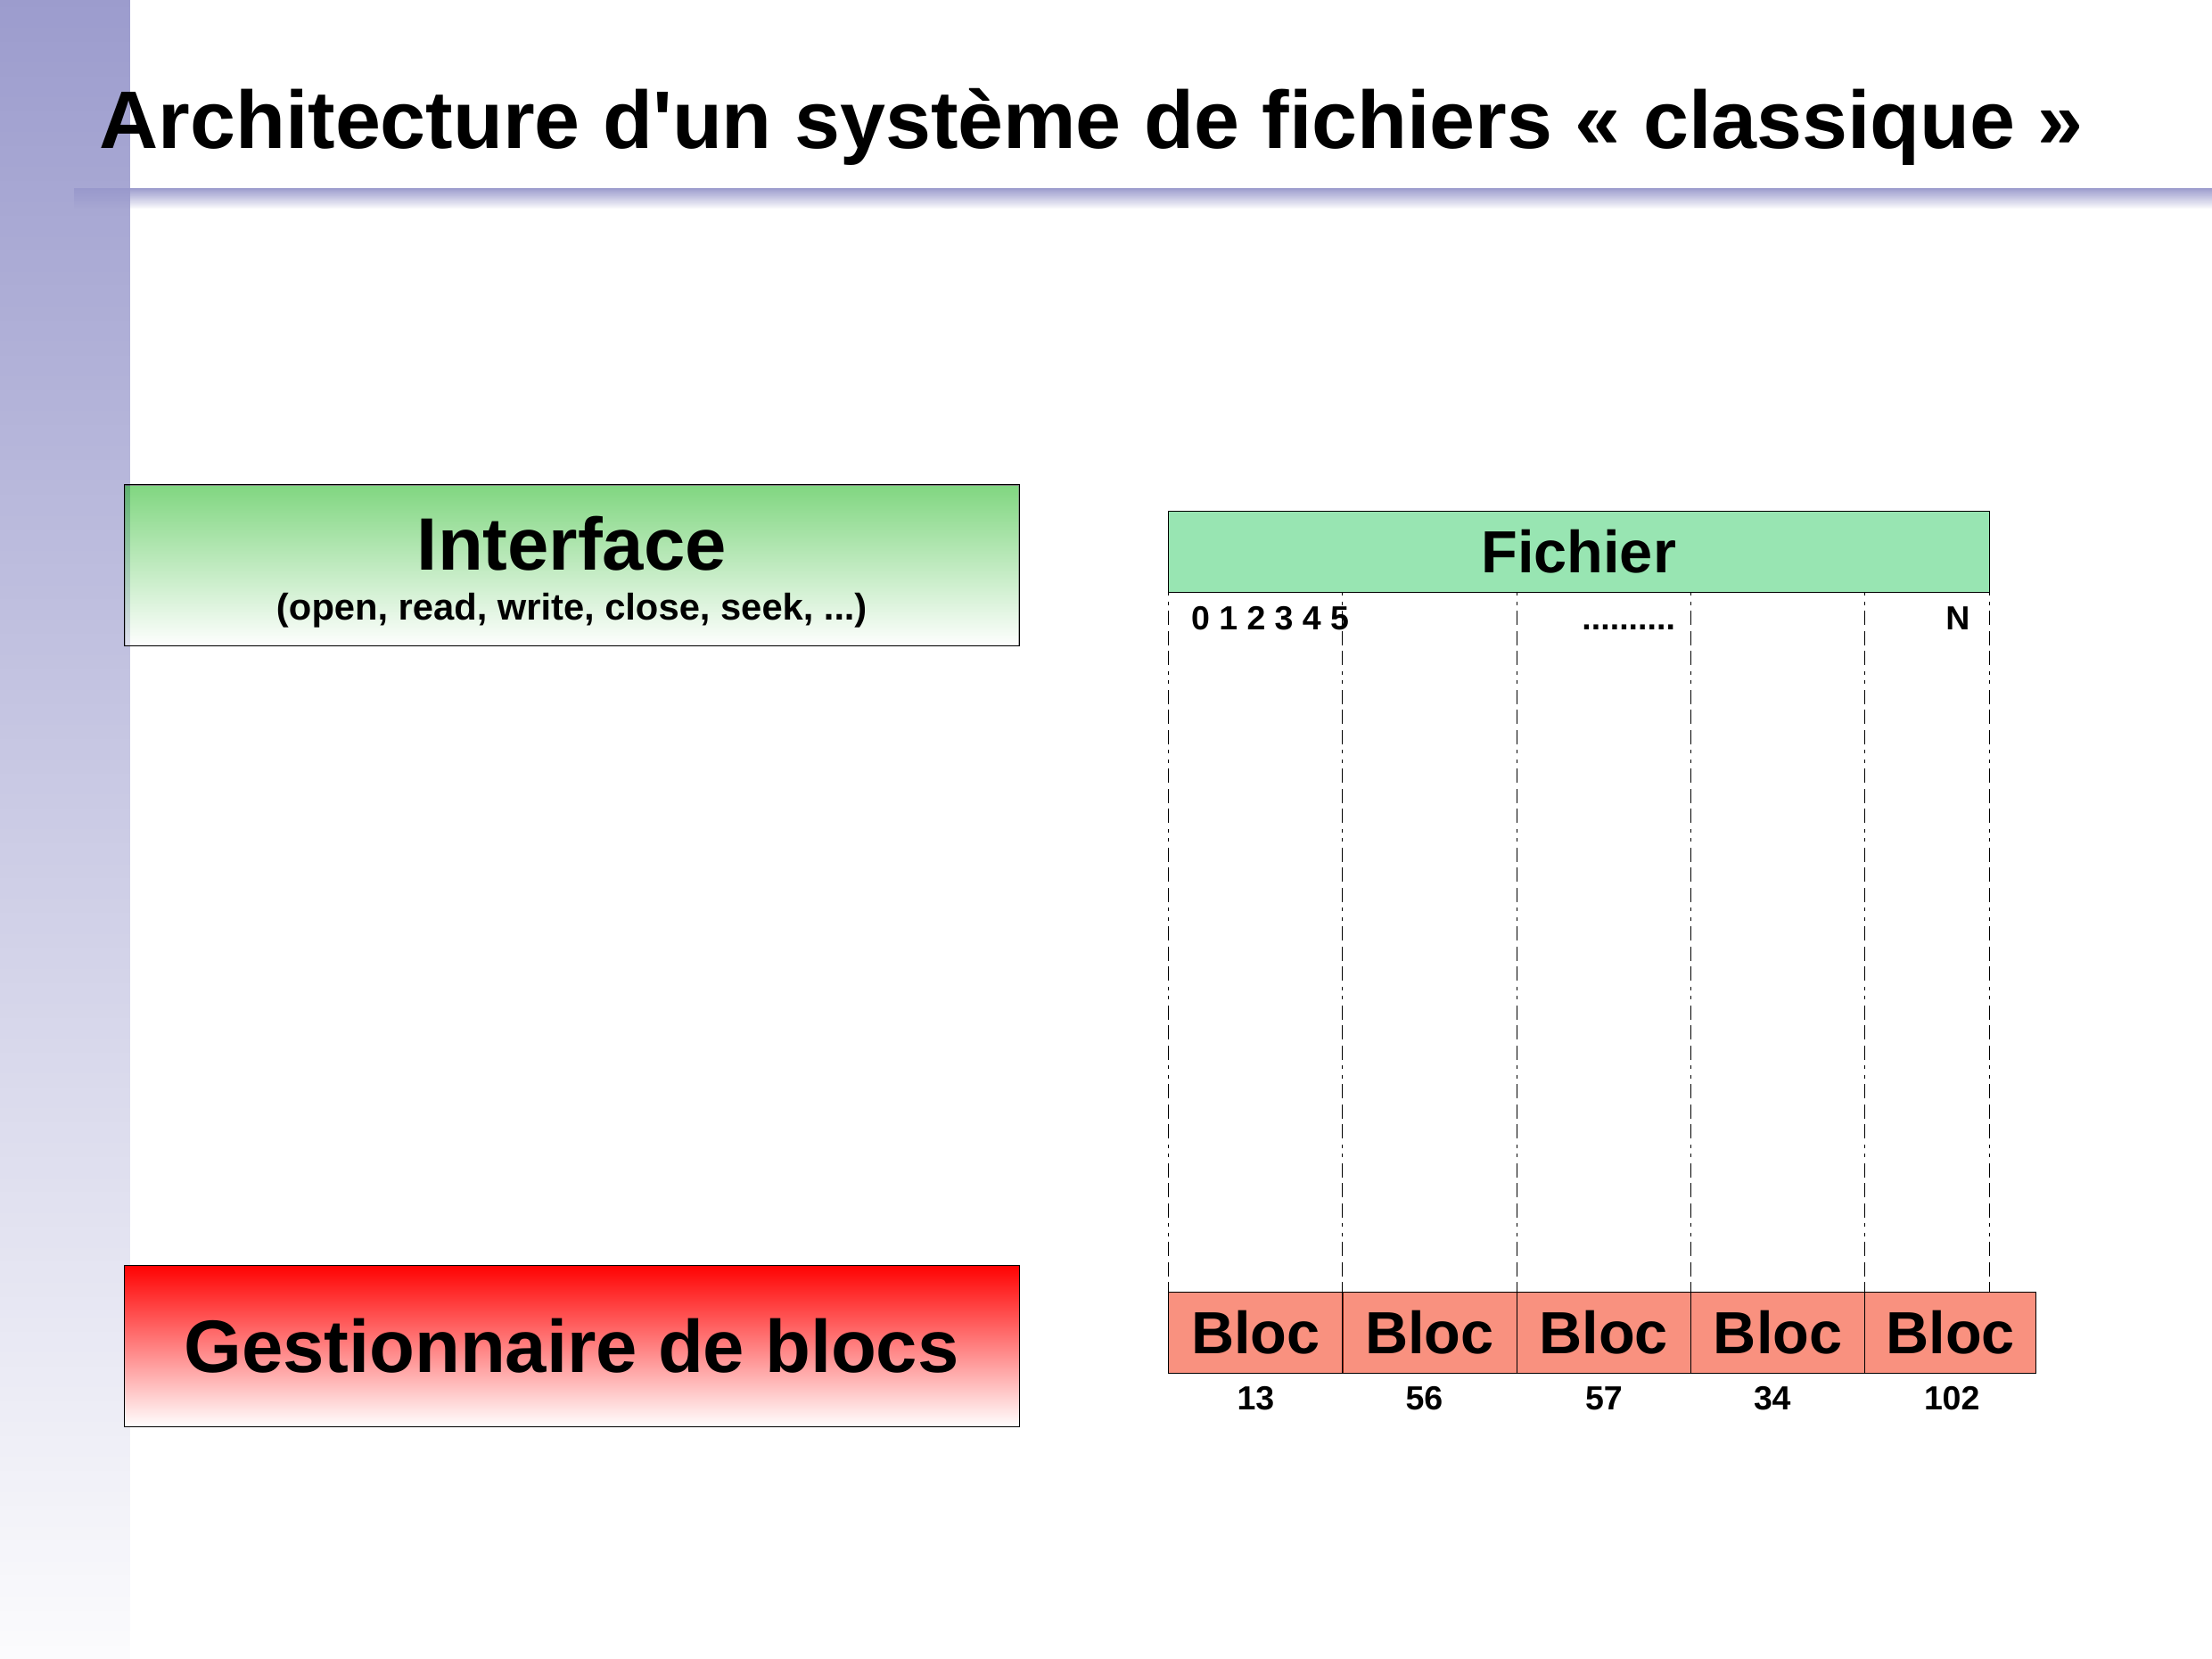

# Architecture d'un système de fichiers « classique »
Interface
(open, read, write, close, seek, ...)
Fichier
 0 1 2 3 4 5 .......... N
Gestionnaire de blocs
Bloc
Bloc
Bloc
Bloc
Bloc
13
56
57
34
102